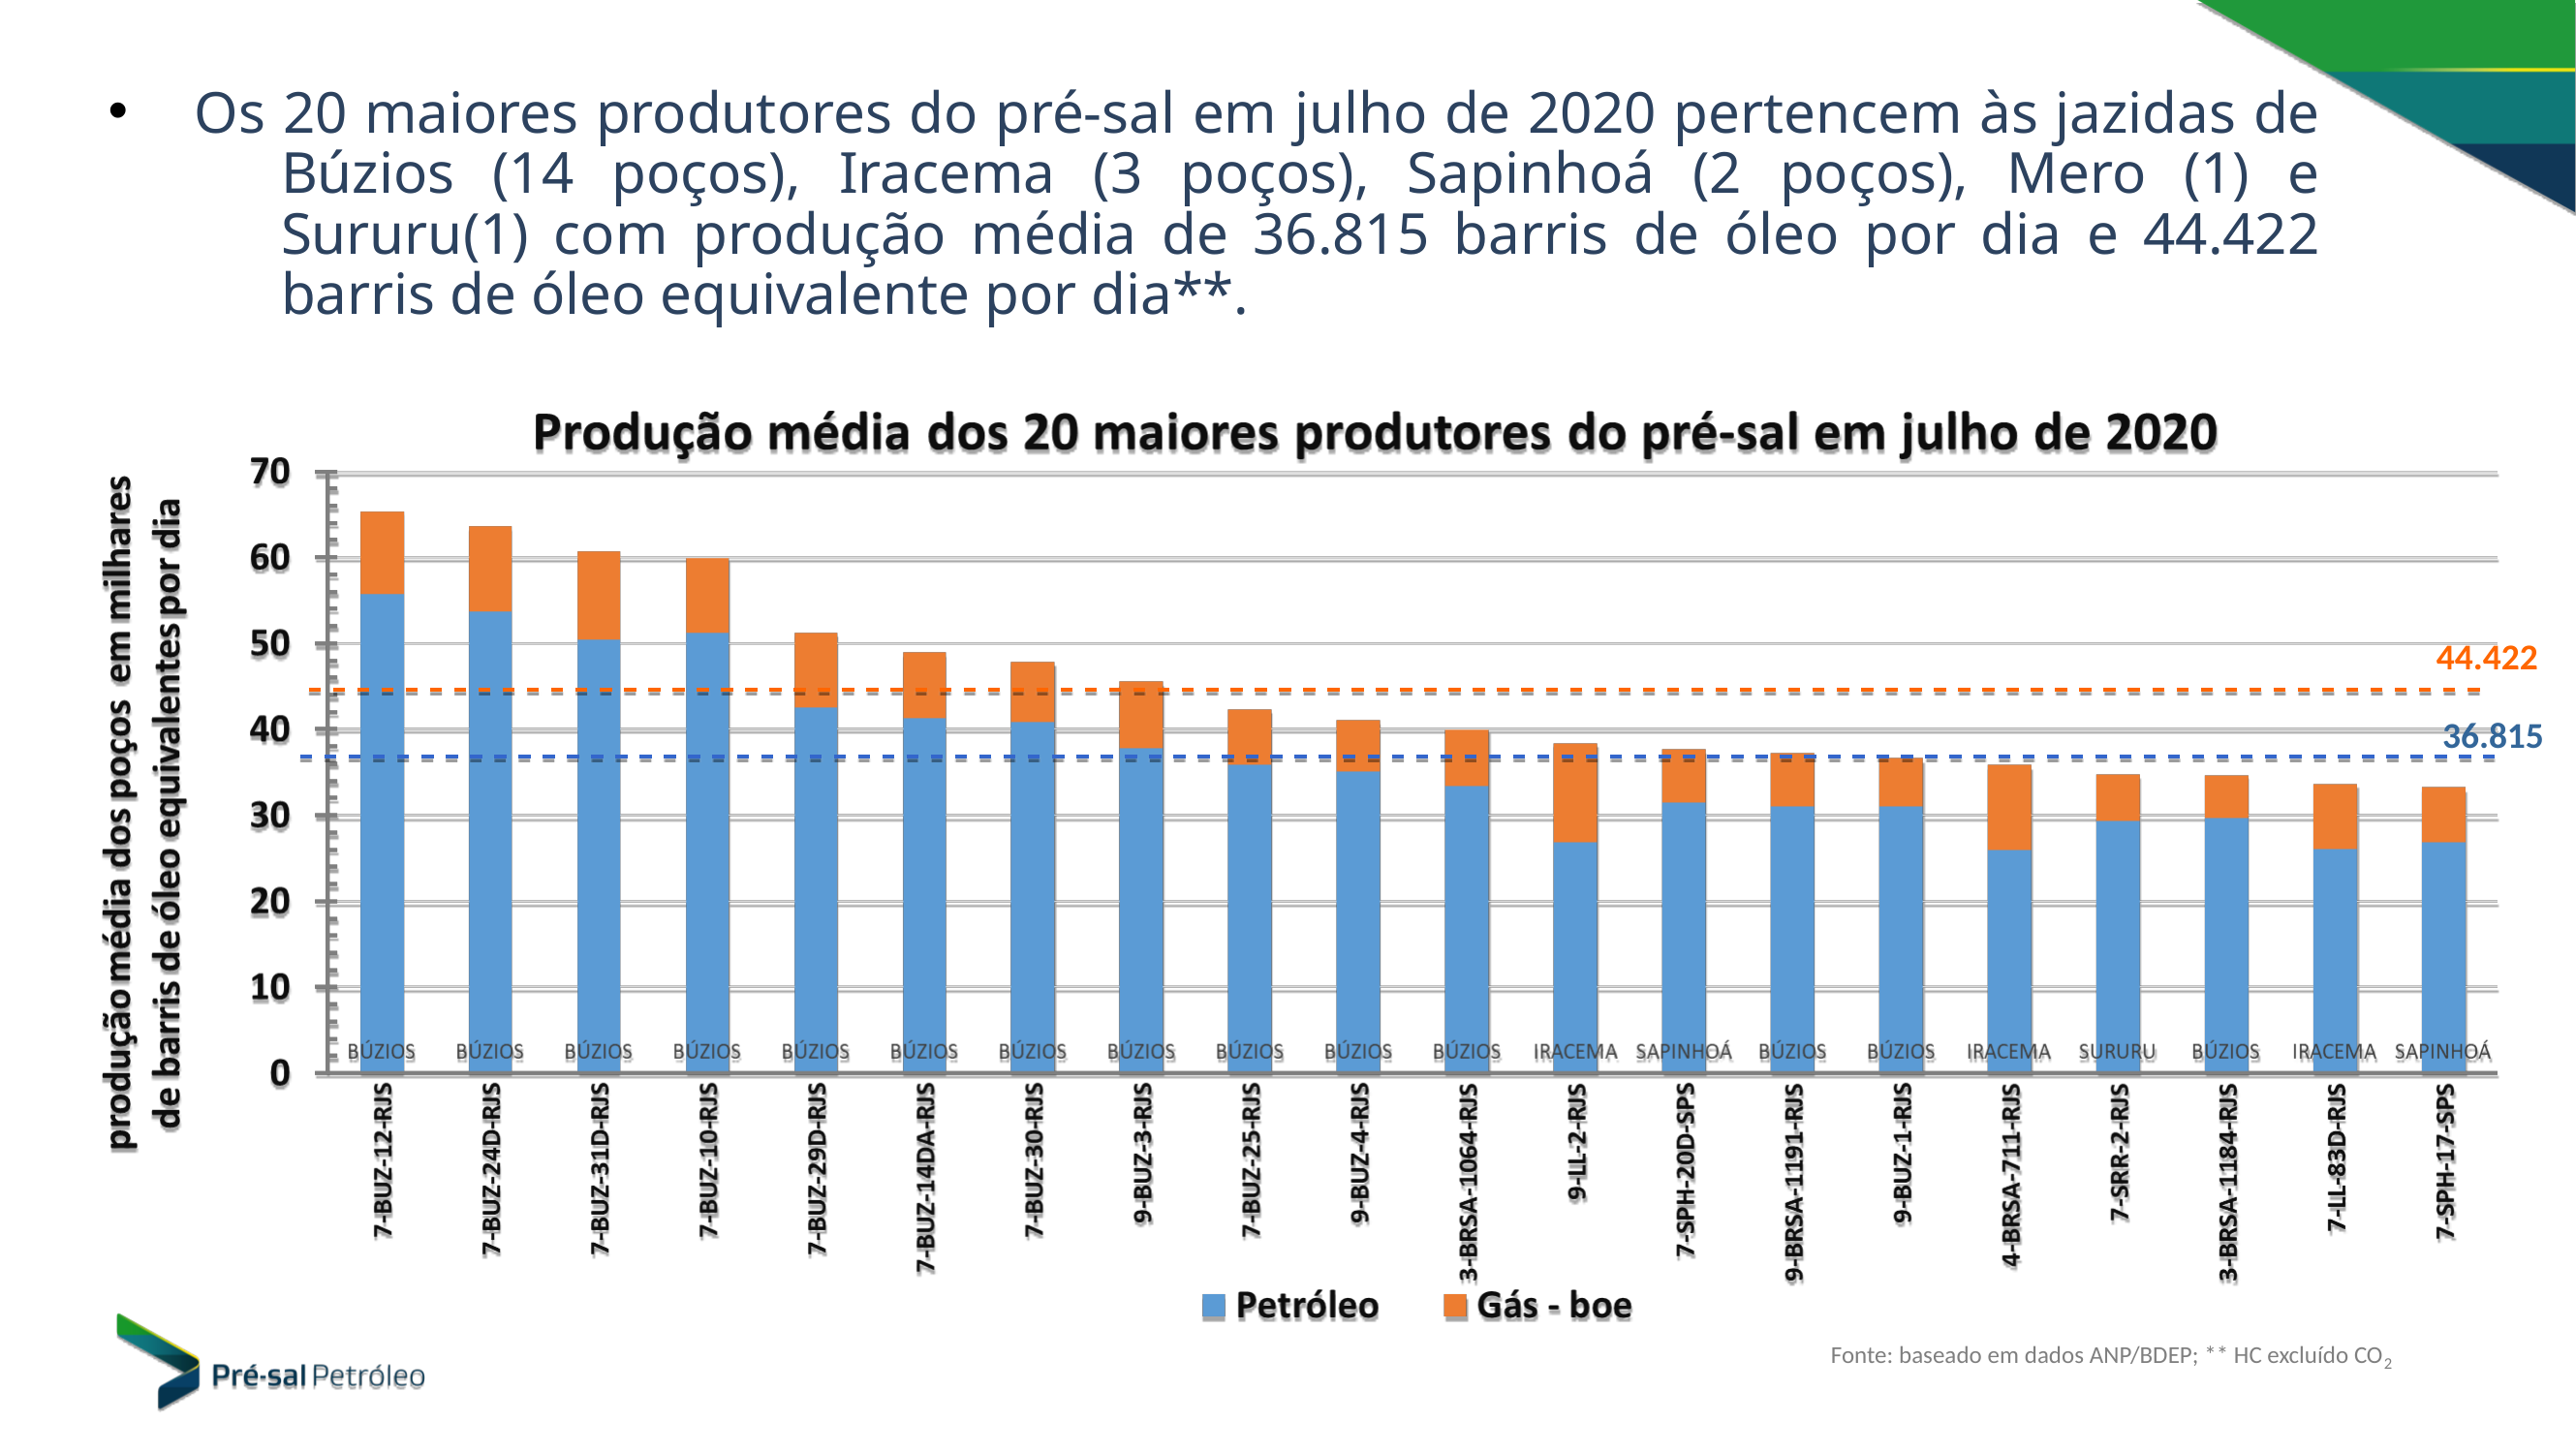

Os 20 maiores produtores do pré-sal em julho de 2020 pertencem às jazidas de Búzios (14 poços), Iracema (3 poços), Sapinhoá (2 poços), Mero (1) e Sururu(1) com produção média de 36.815 barris de óleo por dia e 44.422 barris de óleo equivalente por dia**.
44.422
36.815
Fonte: baseado em dados ANP/BDEP; ** HC excluído CO2